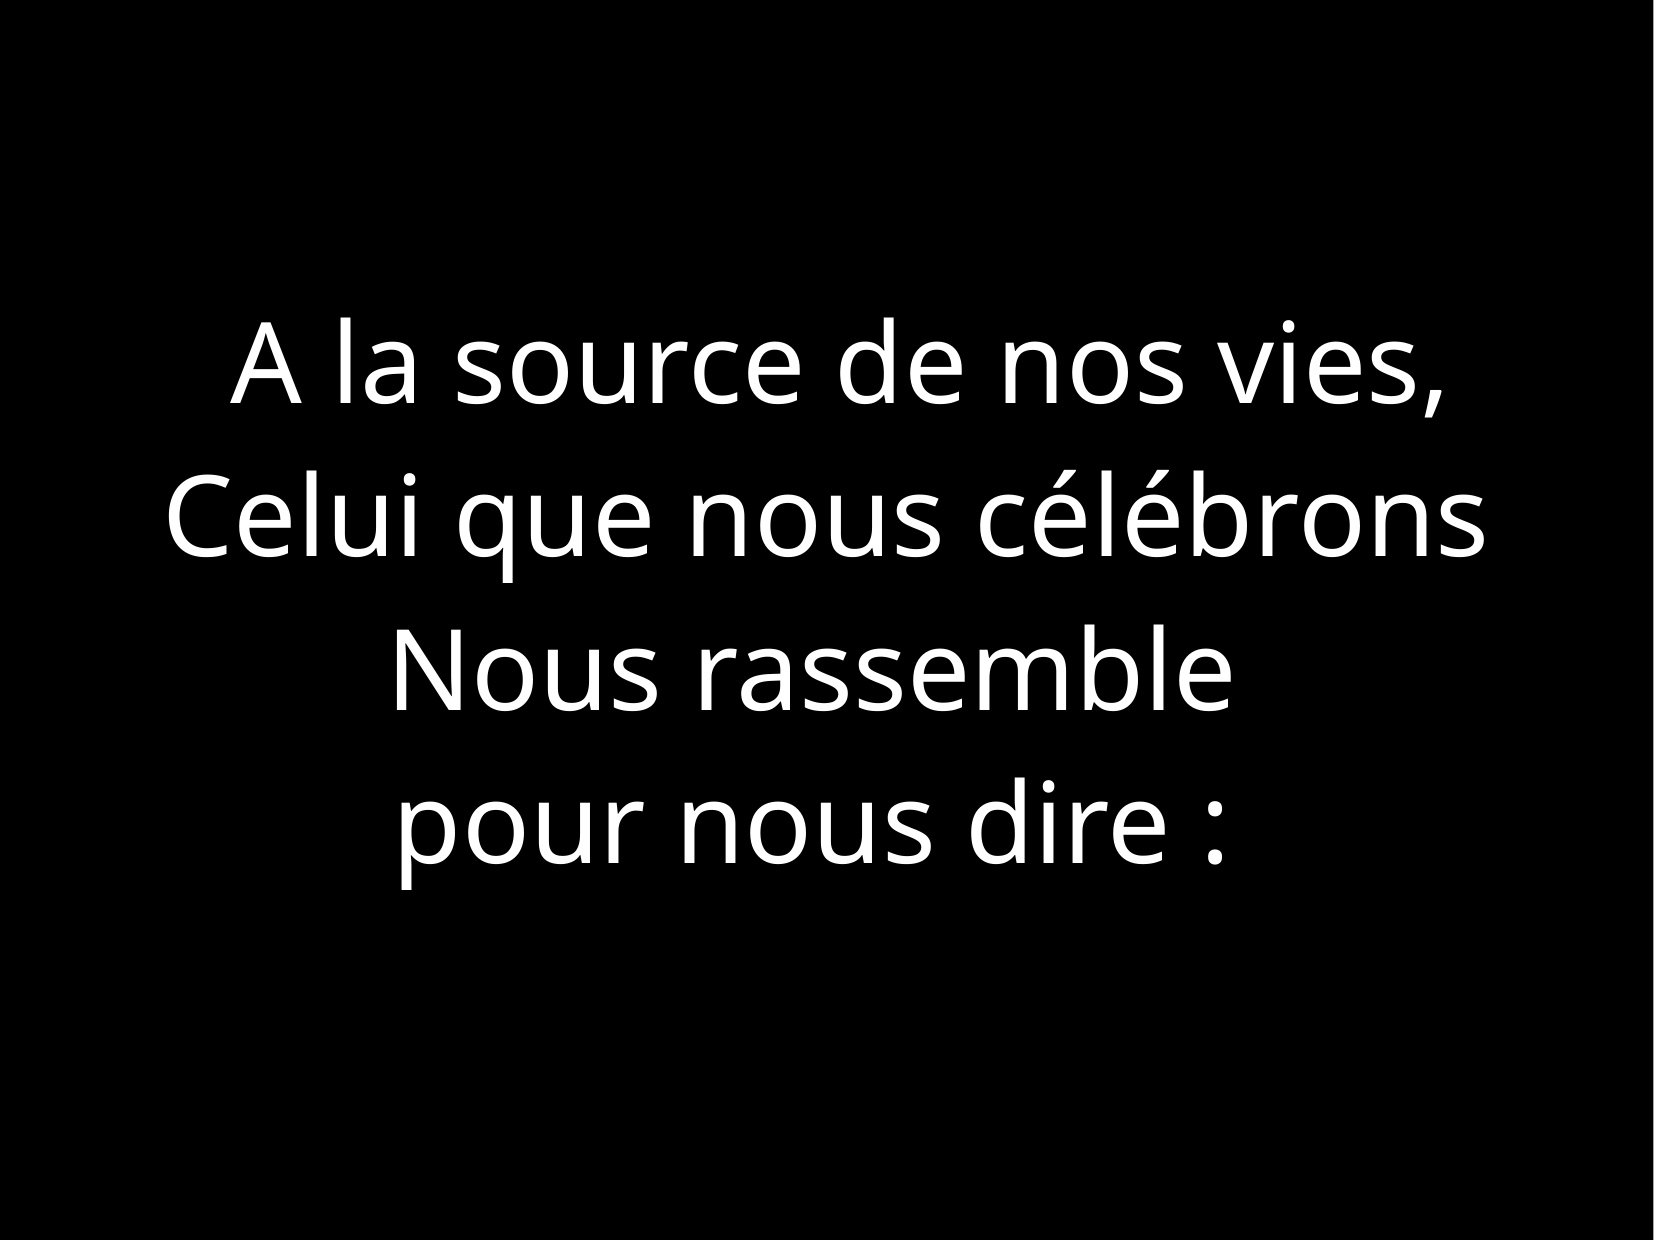

# A la source de nos vies,
Celui que nous célébrons
Nous rassemble
pour nous dire :